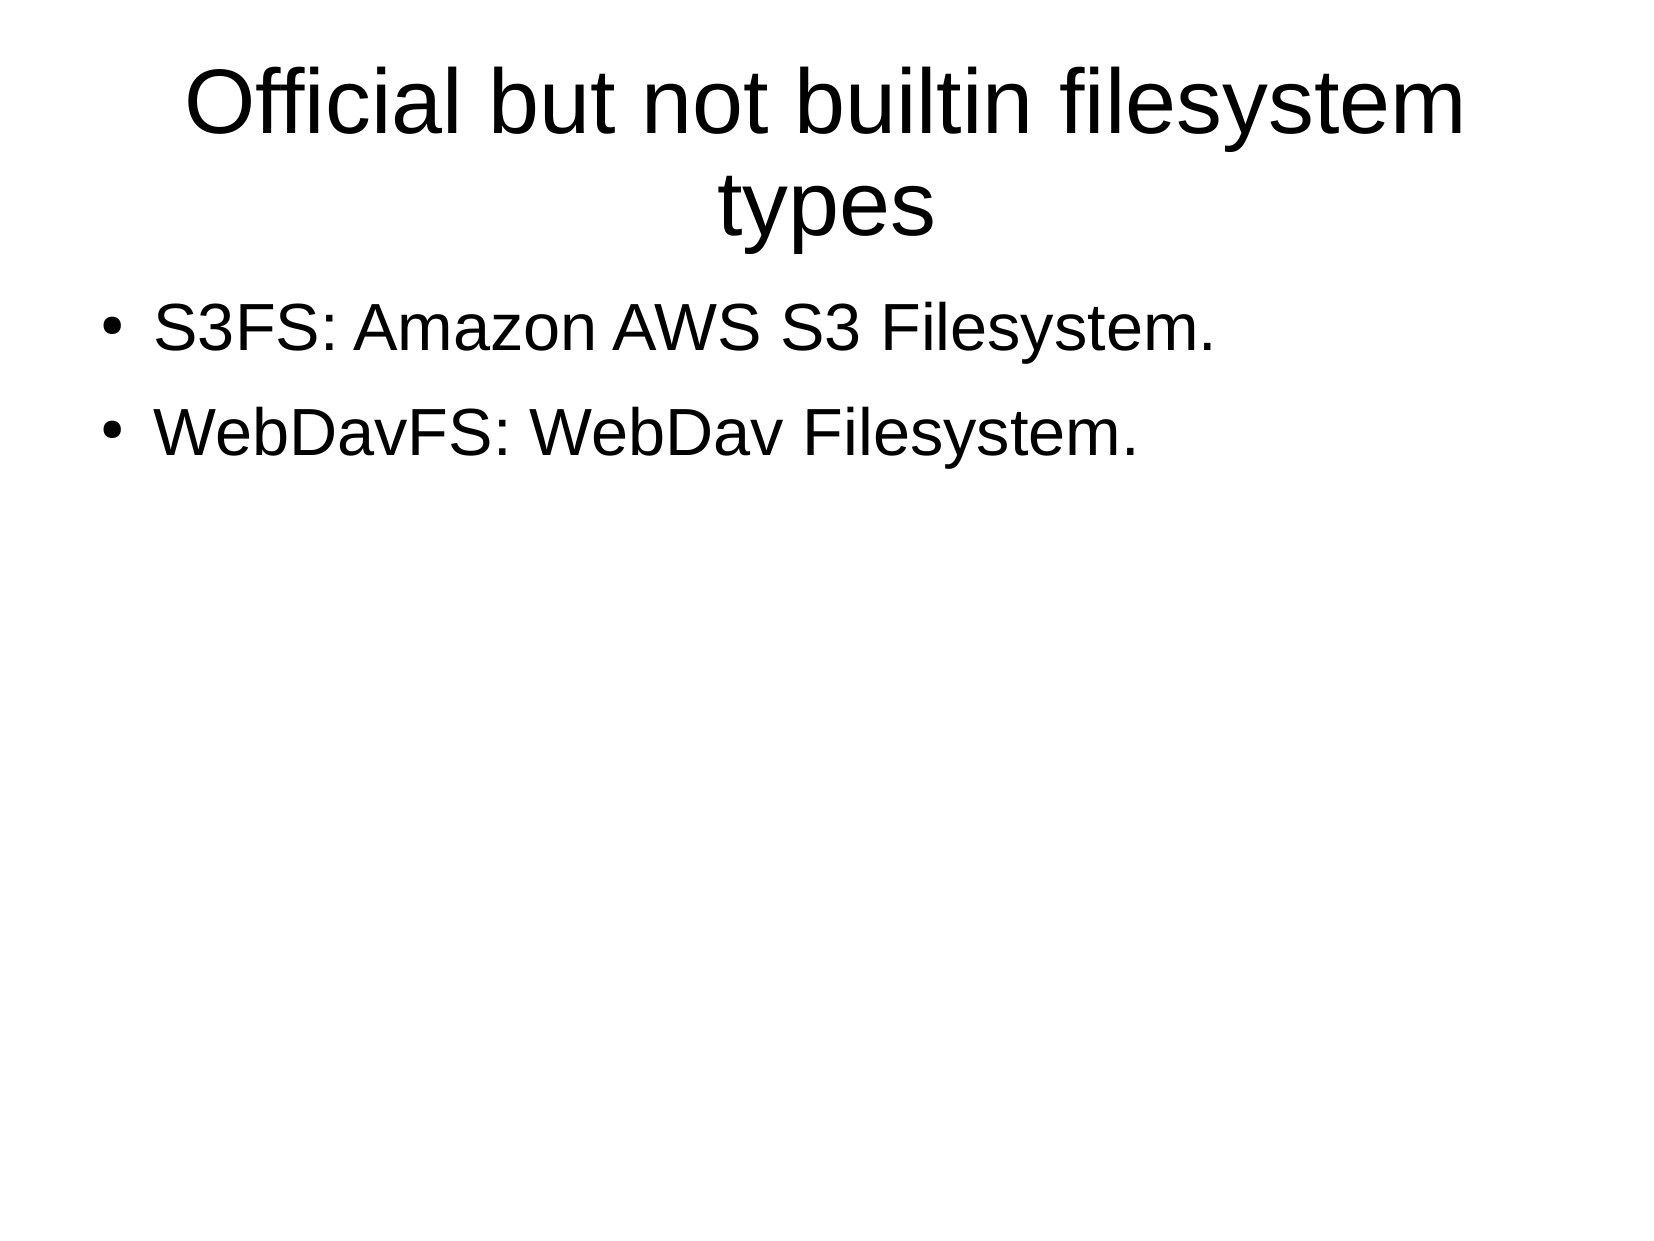

# Official but not builtin filesystem types
S3FS: Amazon AWS S3 Filesystem.
WebDavFS: WebDav Filesystem.